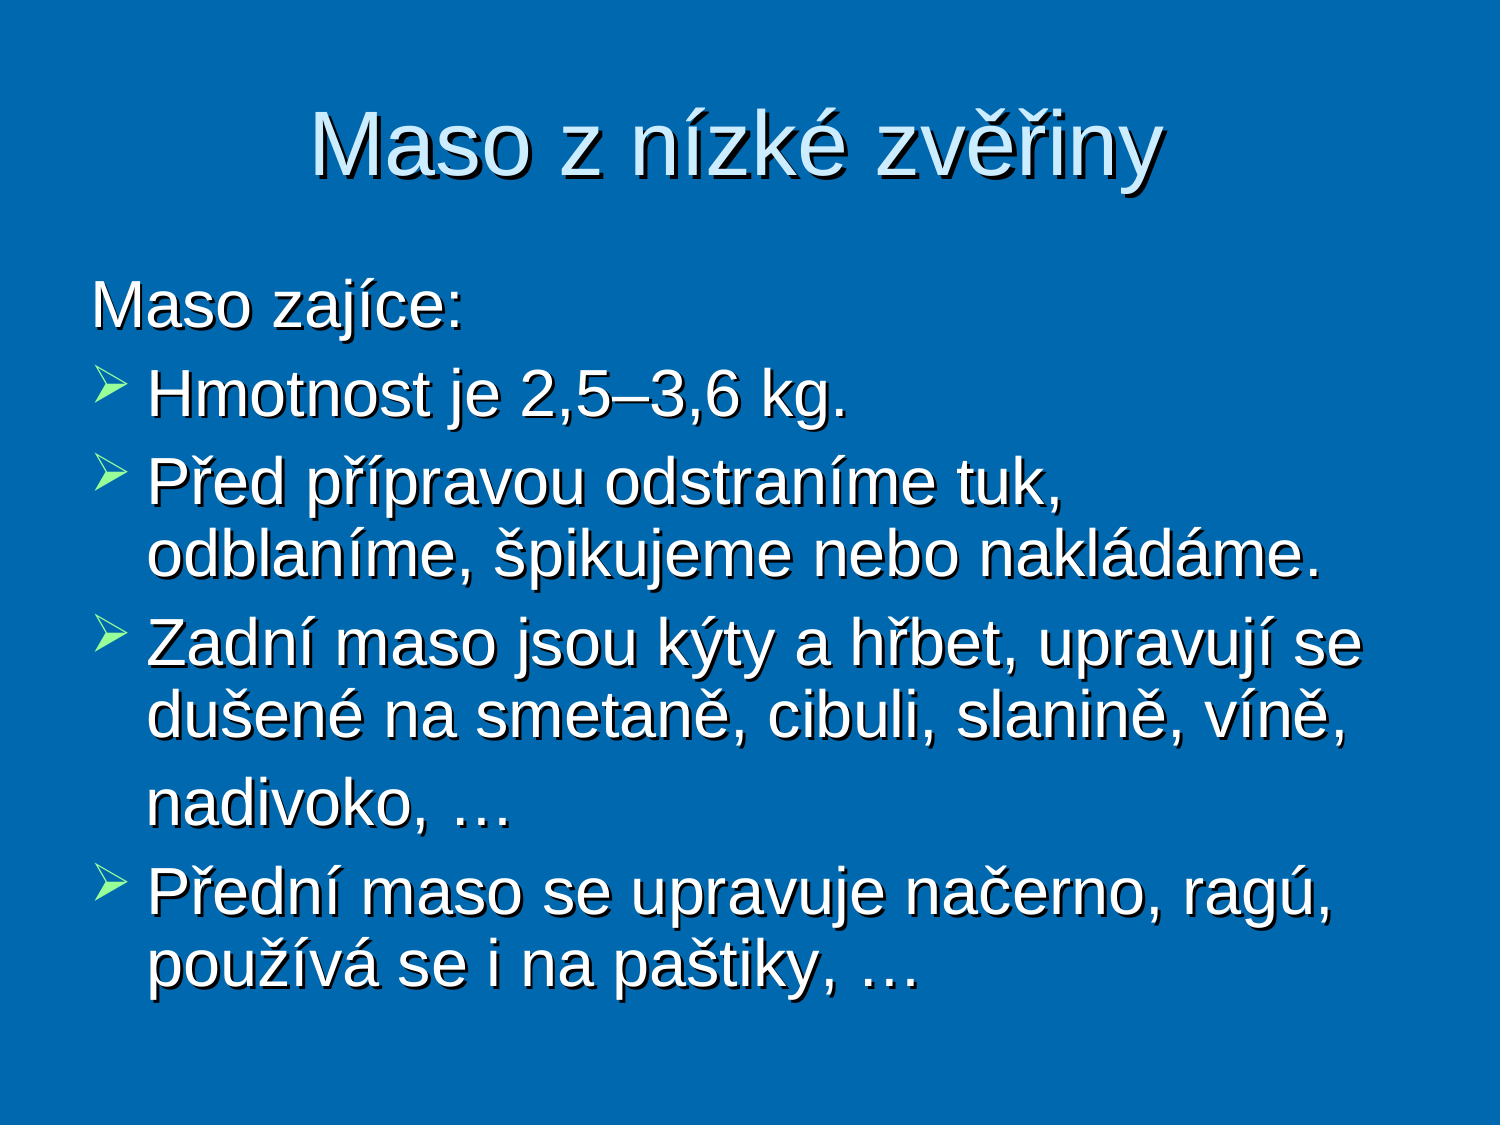

# Maso z nízké zvěřiny
Maso zajíce:
Hmotnost je 2,5–3,6 kg.
Před přípravou odstraníme tuk, odblaníme, špikujeme nebo nakládáme.
Zadní maso jsou kýty a hřbet, upravují se dušené na smetaně, cibuli, slanině, víně,
 nadivoko, …
Přední maso se upravuje načerno, ragú, používá se i na paštiky, …